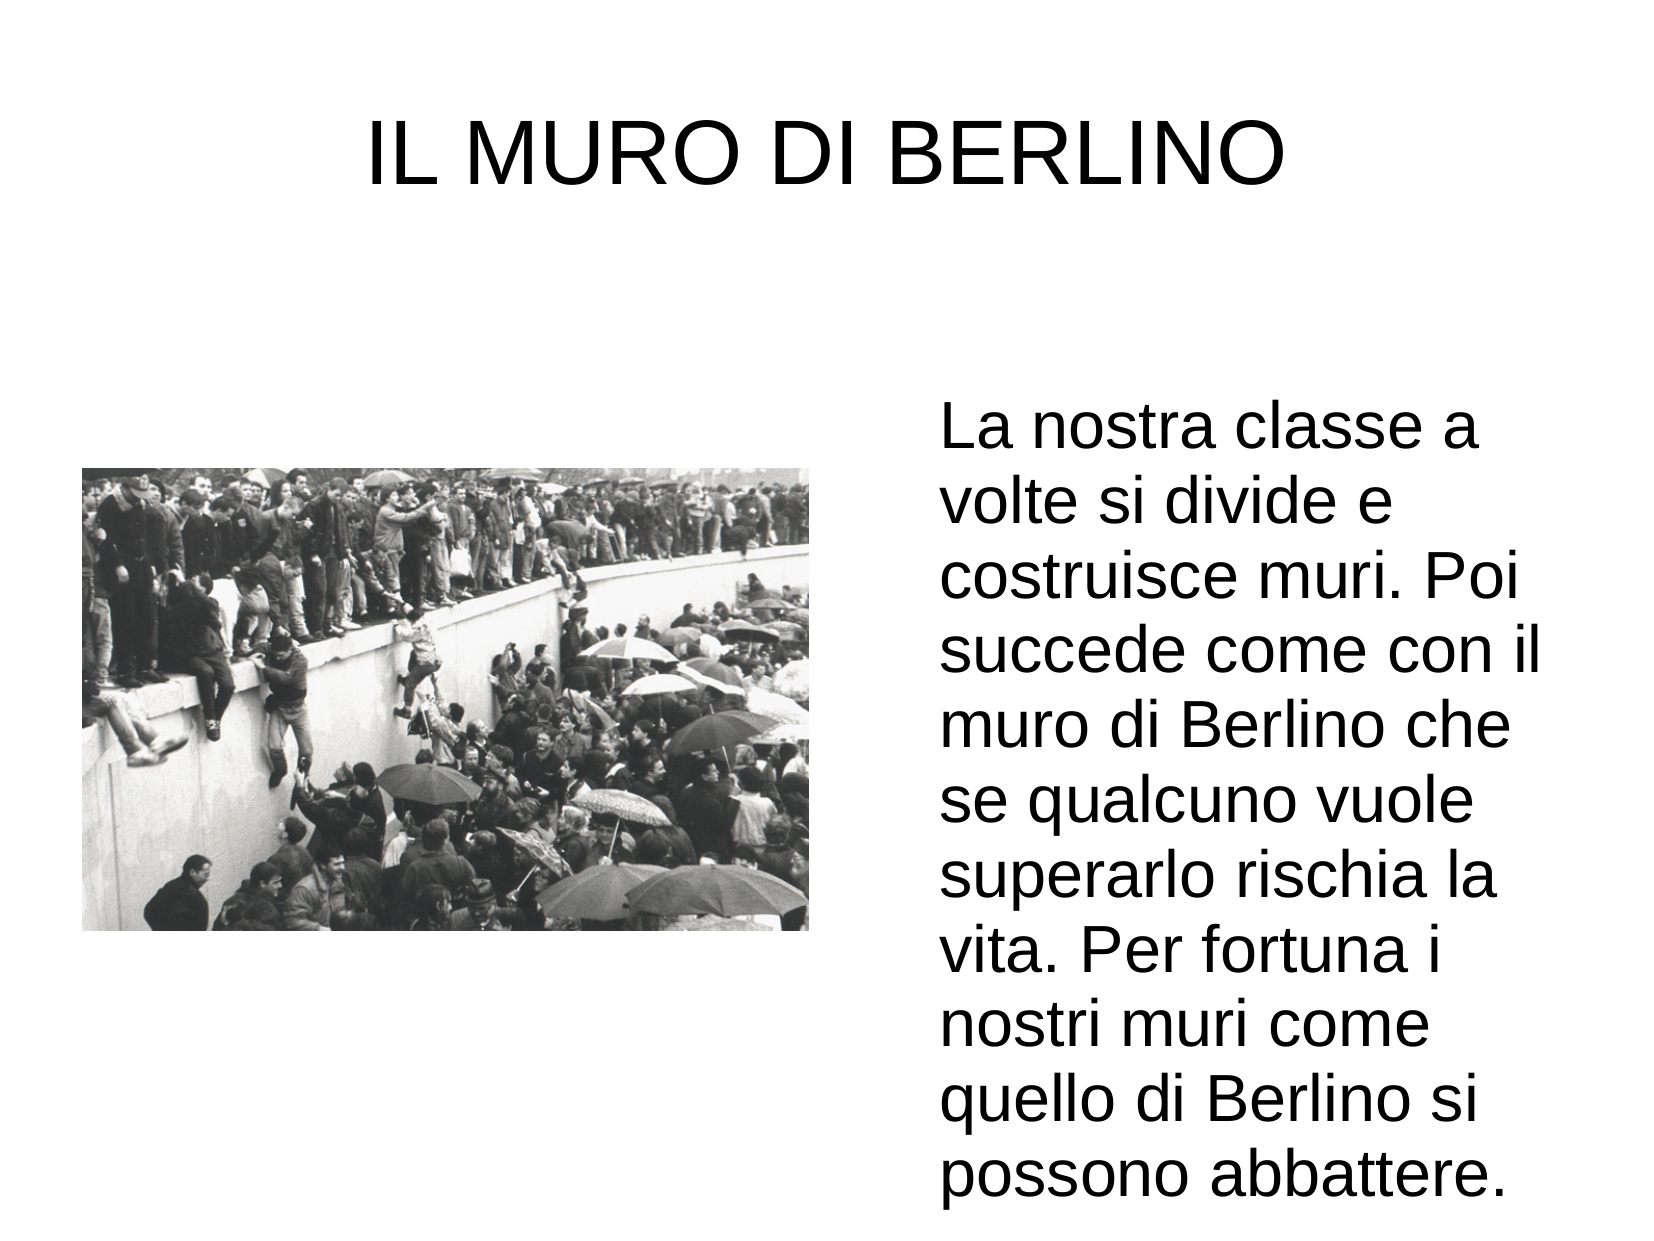

# IL MURO DI BERLINO
La nostra classe a volte si divide e costruisce muri. Poi succede come con il muro di Berlino che se qualcuno vuole superarlo rischia la vita. Per fortuna i nostri muri come quello di Berlino si possono abbattere.